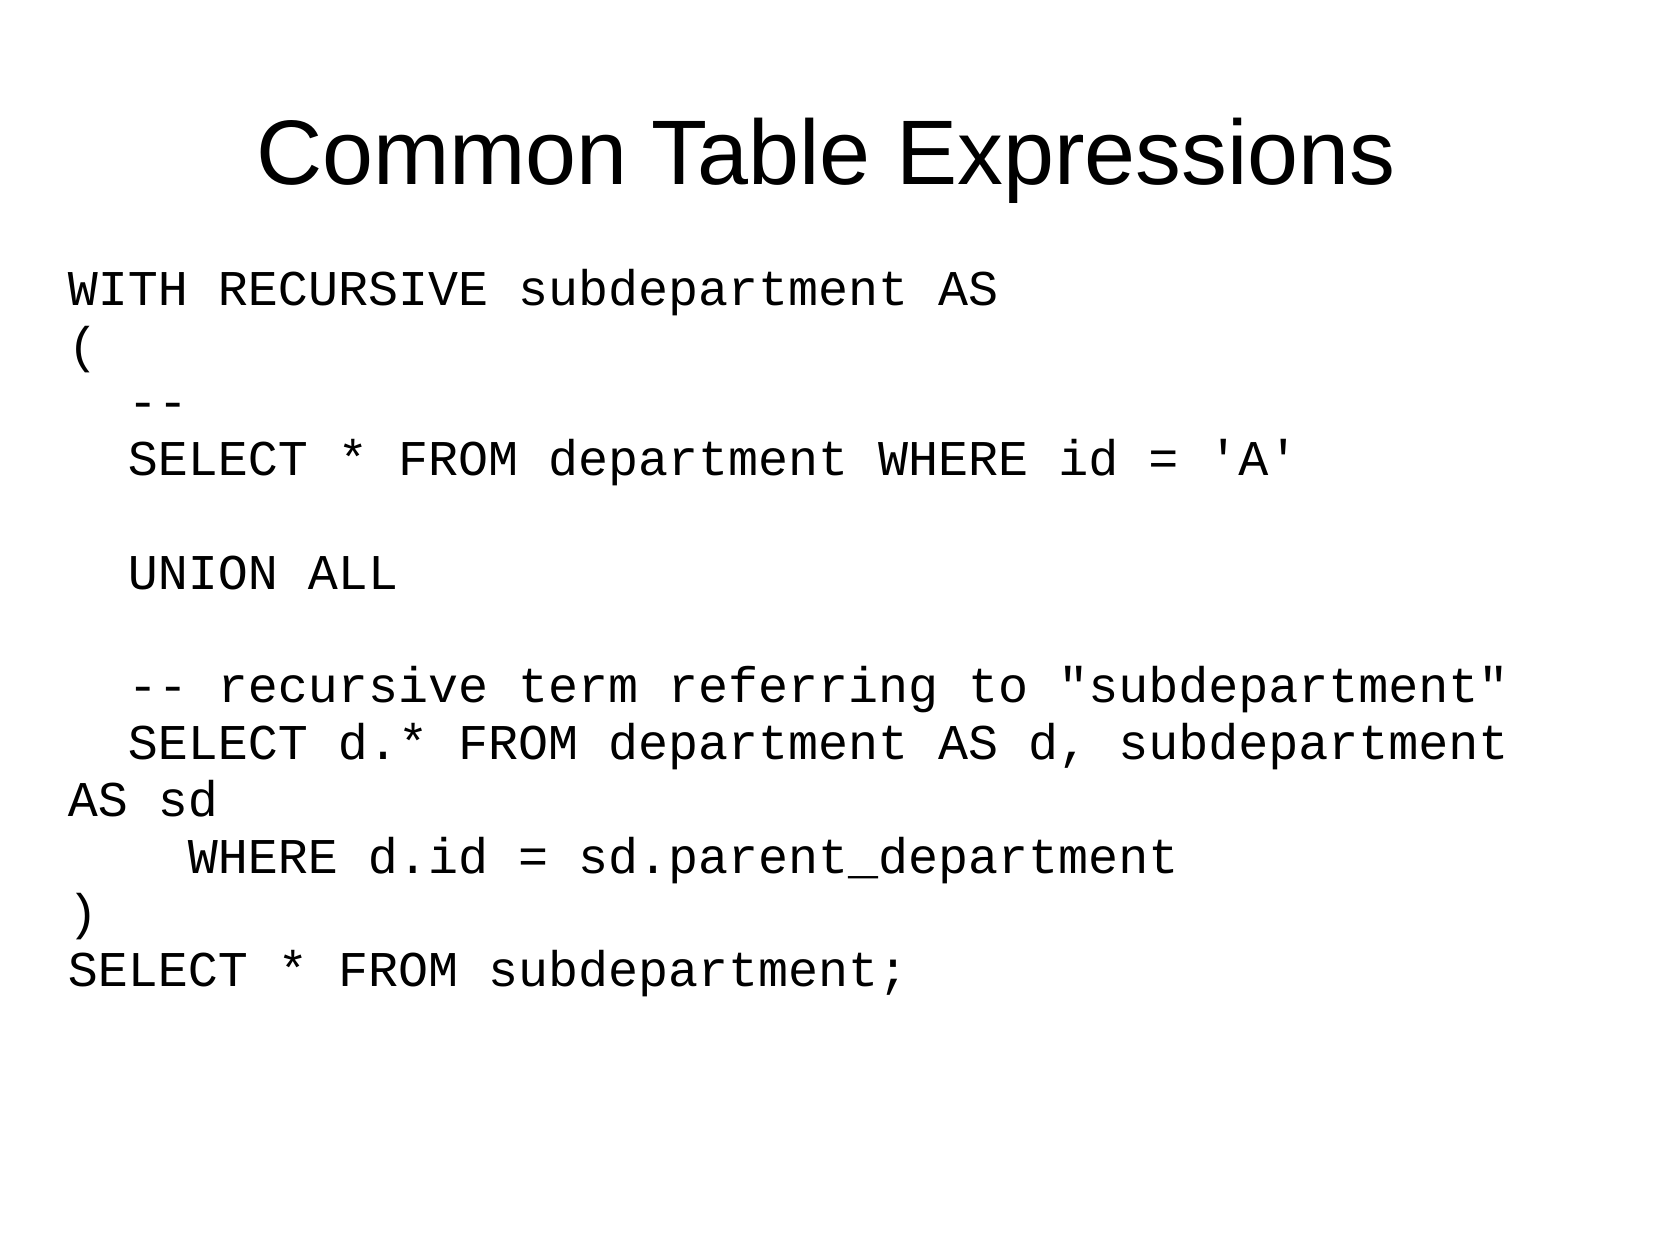

# Common Table Expressions
WITH RECURSIVE subdepartment AS
(
 --
 SELECT * FROM department WHERE id = 'A'
 UNION ALL
 -- recursive term referring to "subdepartment"
 SELECT d.* FROM department AS d, subdepartment AS sd
 WHERE d.id = sd.parent_department
)
SELECT * FROM subdepartment;